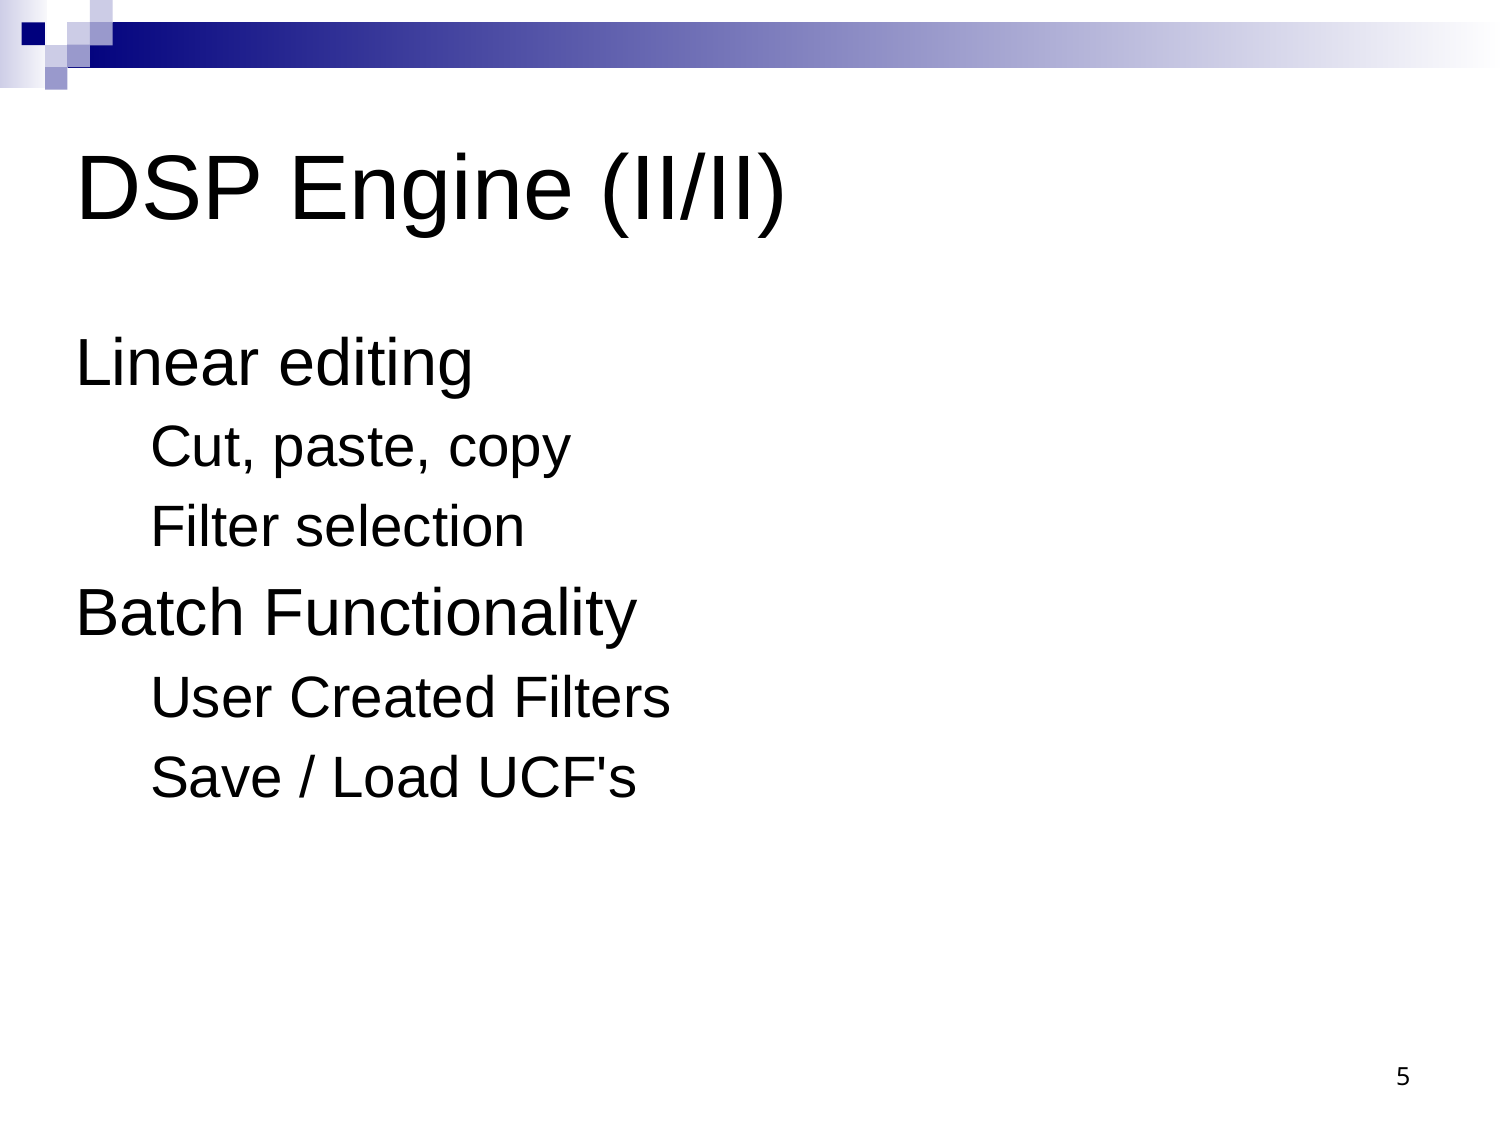

# DSP Engine (II/II)
Linear editing
Cut, paste, copy
Filter selection
Batch Functionality
User Created Filters
Save / Load UCF's
5